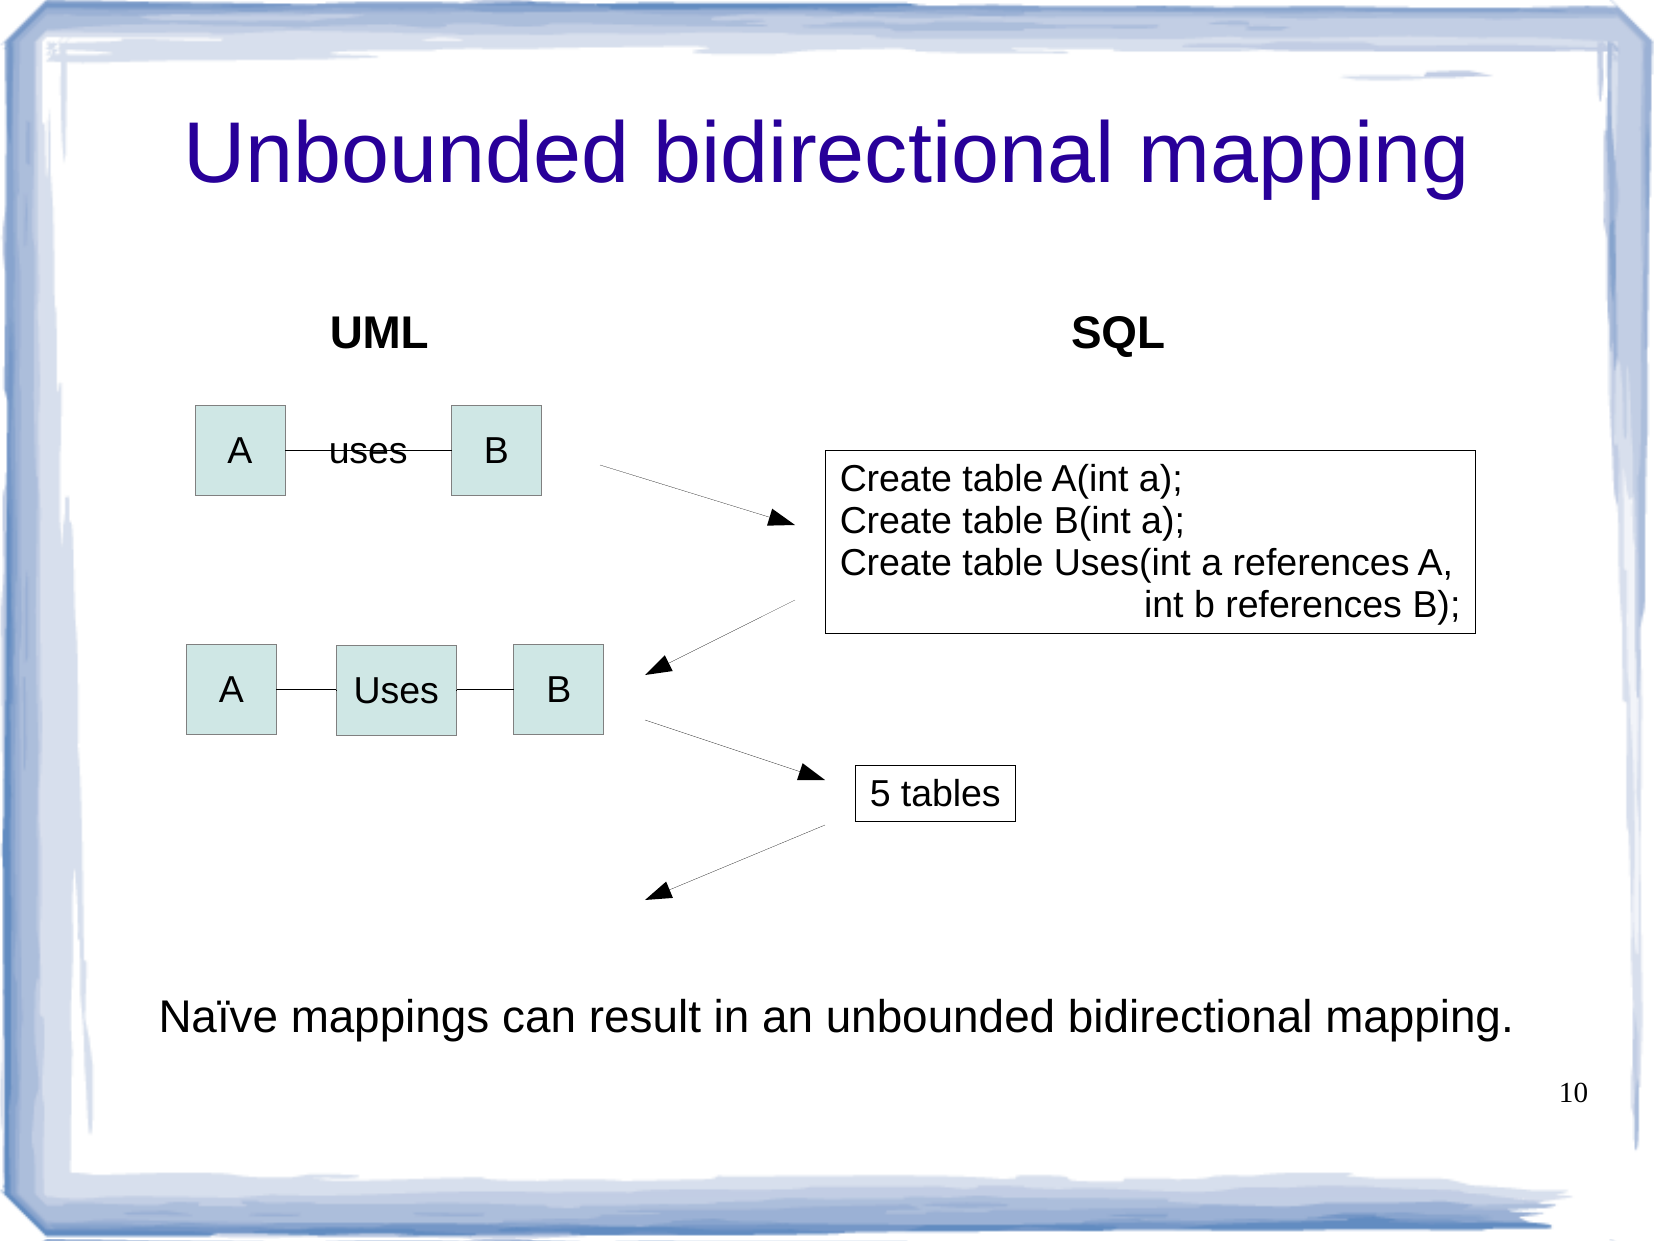

# Unbounded bidirectional mapping
UML
SQL
A
B
Create table A(int a);
Create table B(int a);
Create table Uses(int a references A,
 int b references B);
A
B
Uses
5 tables
Naïve mappings can result in an unbounded bidirectional mapping.
10